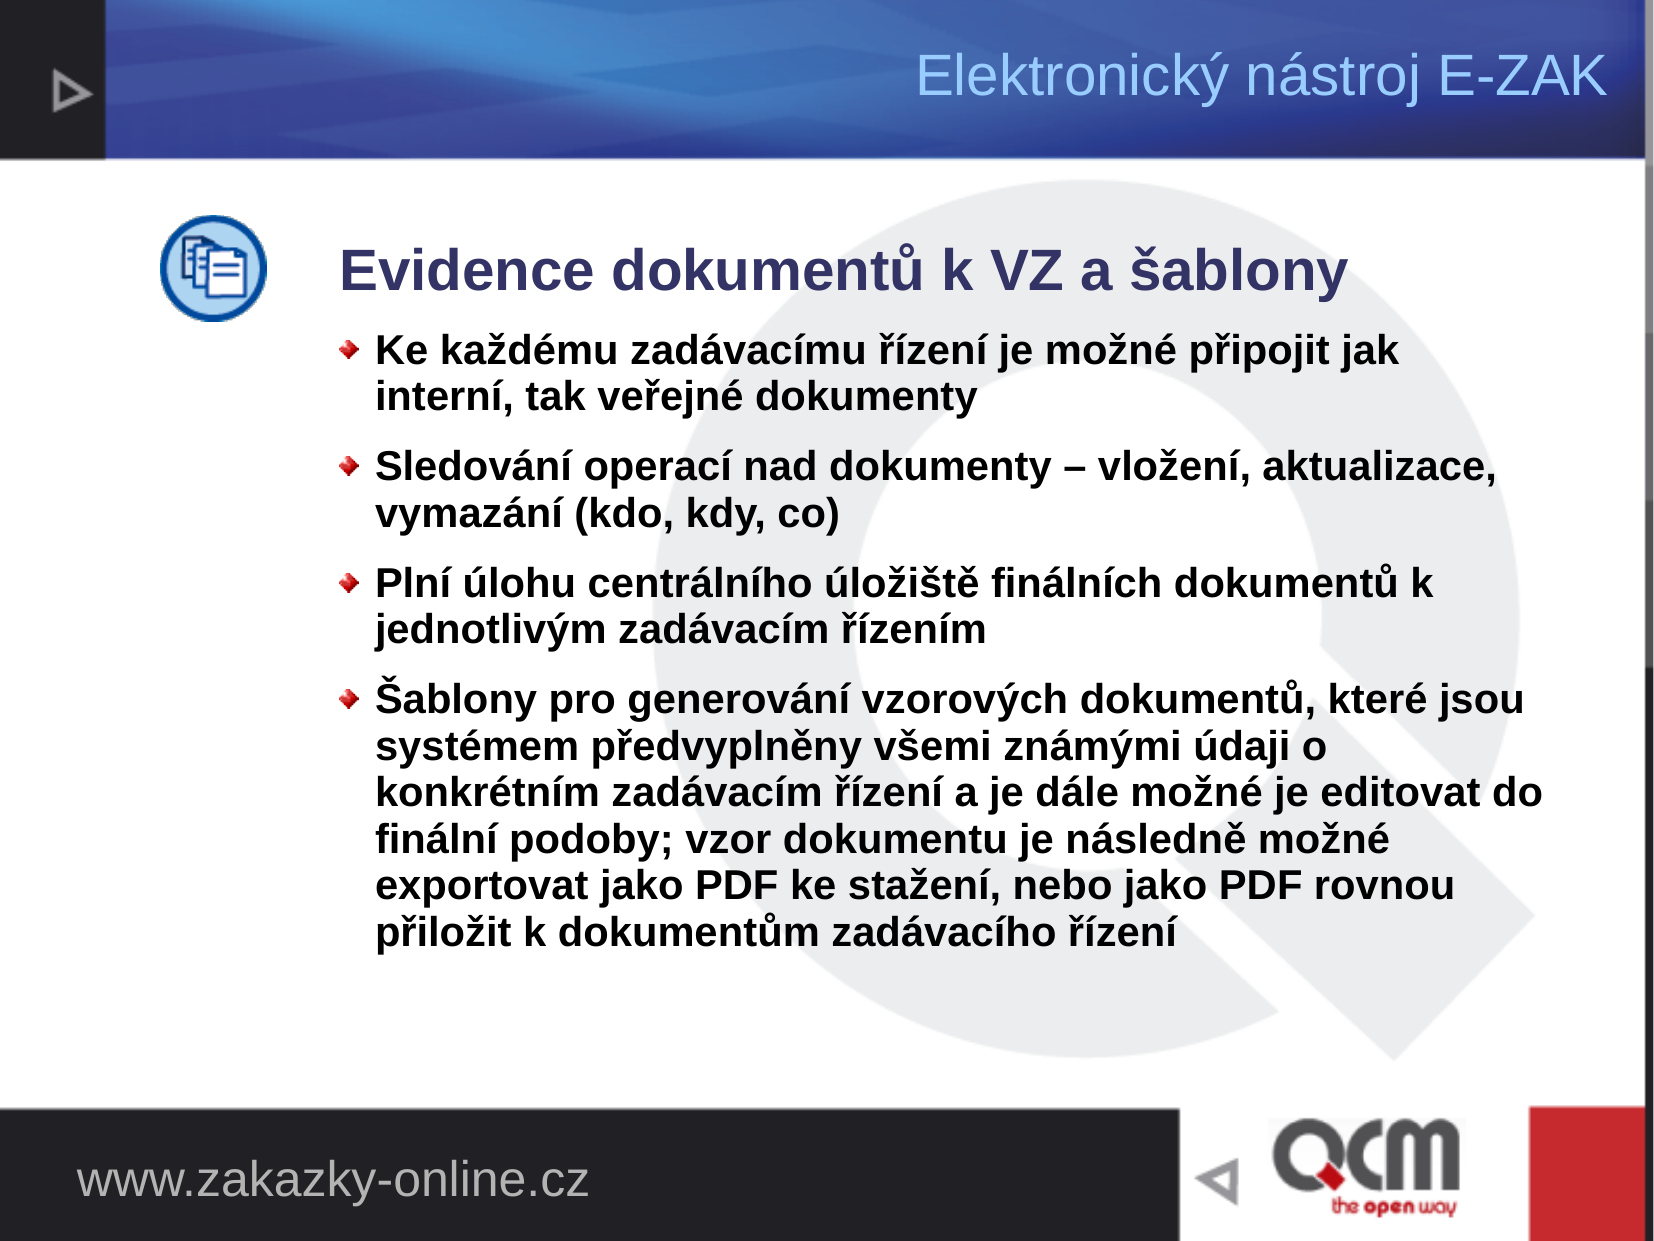

Evidence dokumentů k VZ a šablony
Ke každému zadávacímu řízení je možné připojit jak interní, tak veřejné dokumenty
Sledování operací nad dokumenty – vložení, aktualizace, vymazání (kdo, kdy, co)
Plní úlohu centrálního úložiště finálních dokumentů k jednotlivým zadávacím řízením
Šablony pro generování vzorových dokumentů, které jsou systémem předvyplněny všemi známými údaji o konkrétním zadávacím řízení a je dále možné je editovat do finální podoby; vzor dokumentu je následně možné exportovat jako PDF ke stažení, nebo jako PDF rovnou přiložit k dokumentům zadávacího řízení